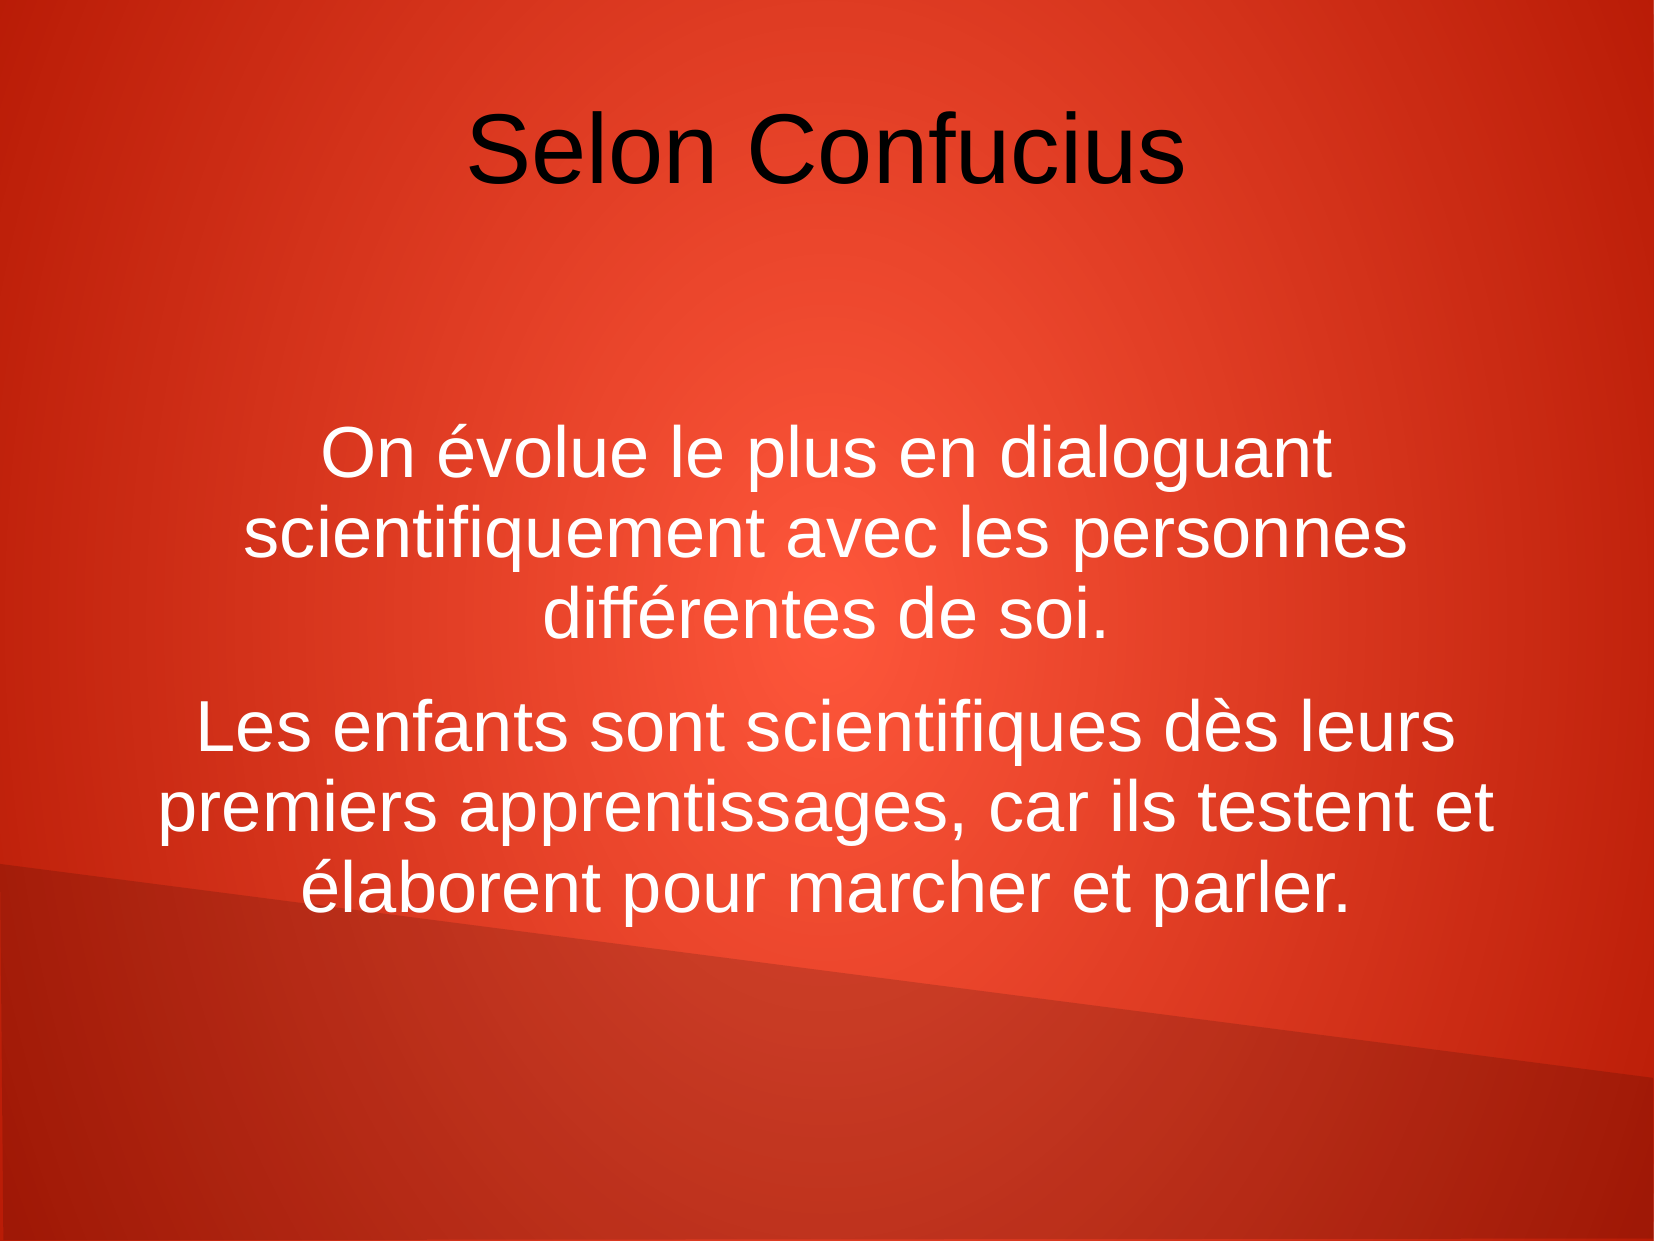

# Selon Confucius
On évolue le plus en dialoguant scientifiquement avec les personnes différentes de soi.
Les enfants sont scientifiques dès leurs premiers apprentissages, car ils testent et élaborent pour marcher et parler.